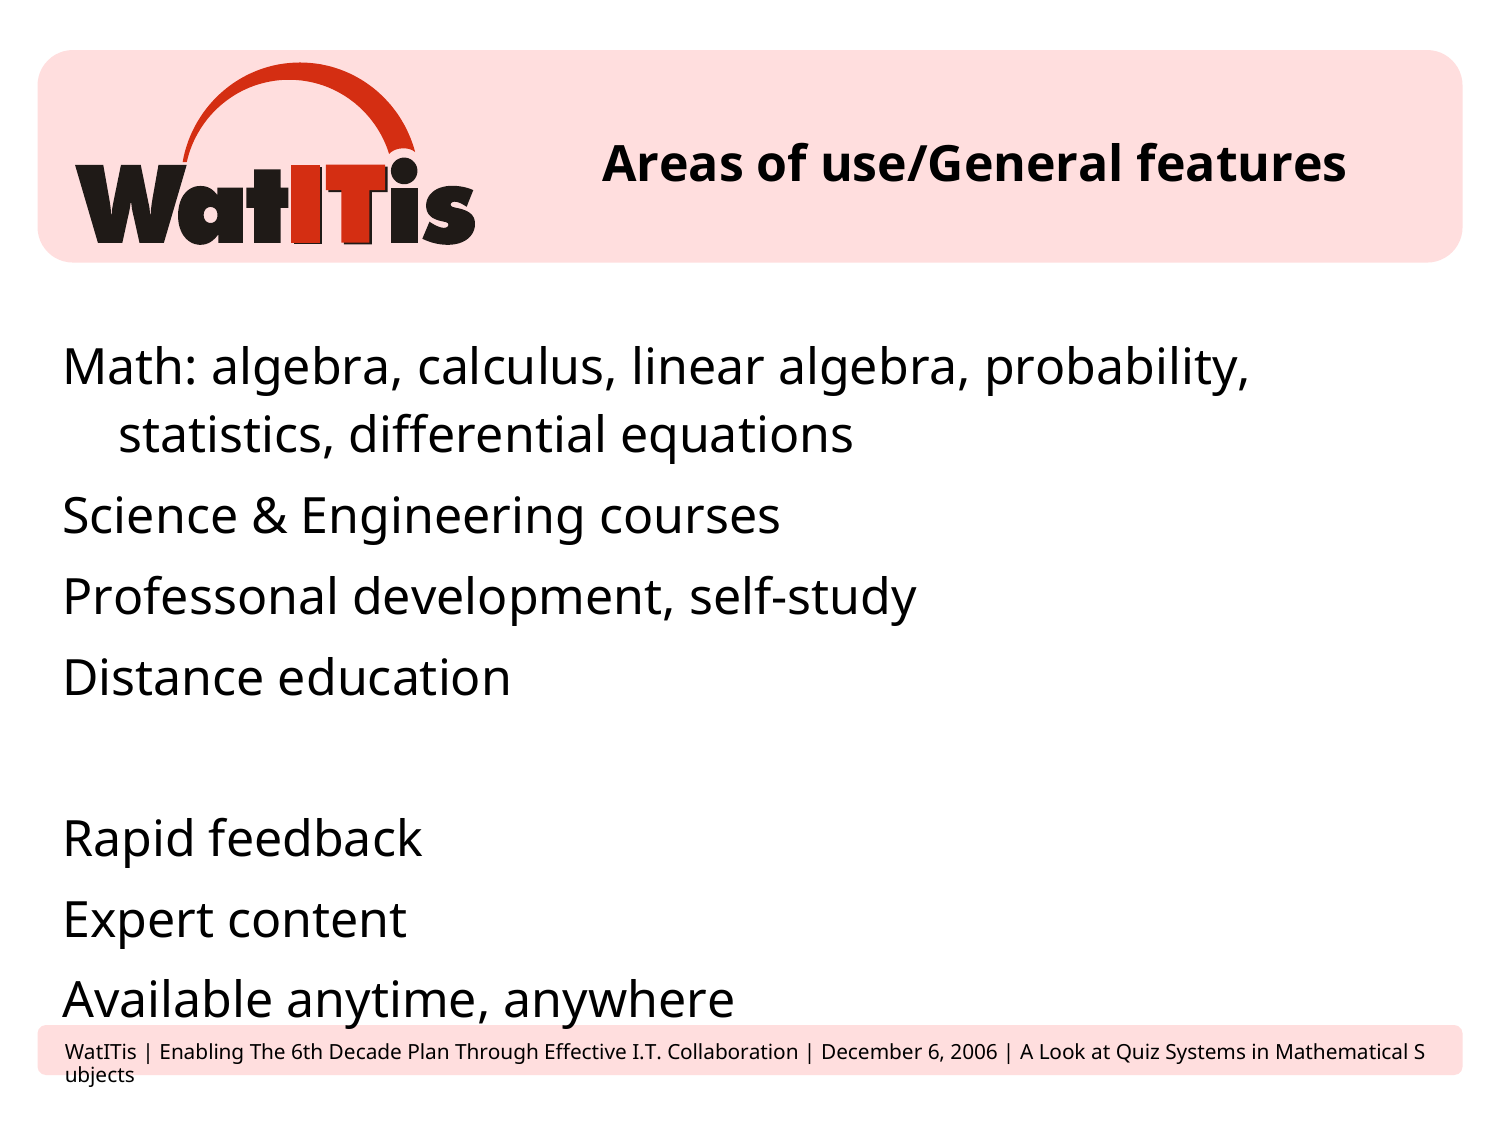

# Areas of use/General features
Math: algebra, calculus, linear algebra, probability, statistics, differential equations
Science & Engineering courses
Professonal development, self-study
Distance education
Rapid feedback
Expert content
Available anytime, anywhere
WatITis | Enabling The 6th Decade Plan Through Effective I.T. Collaboration | December 6, 2006 | A Look at Quiz Systems in Mathematical Subjects